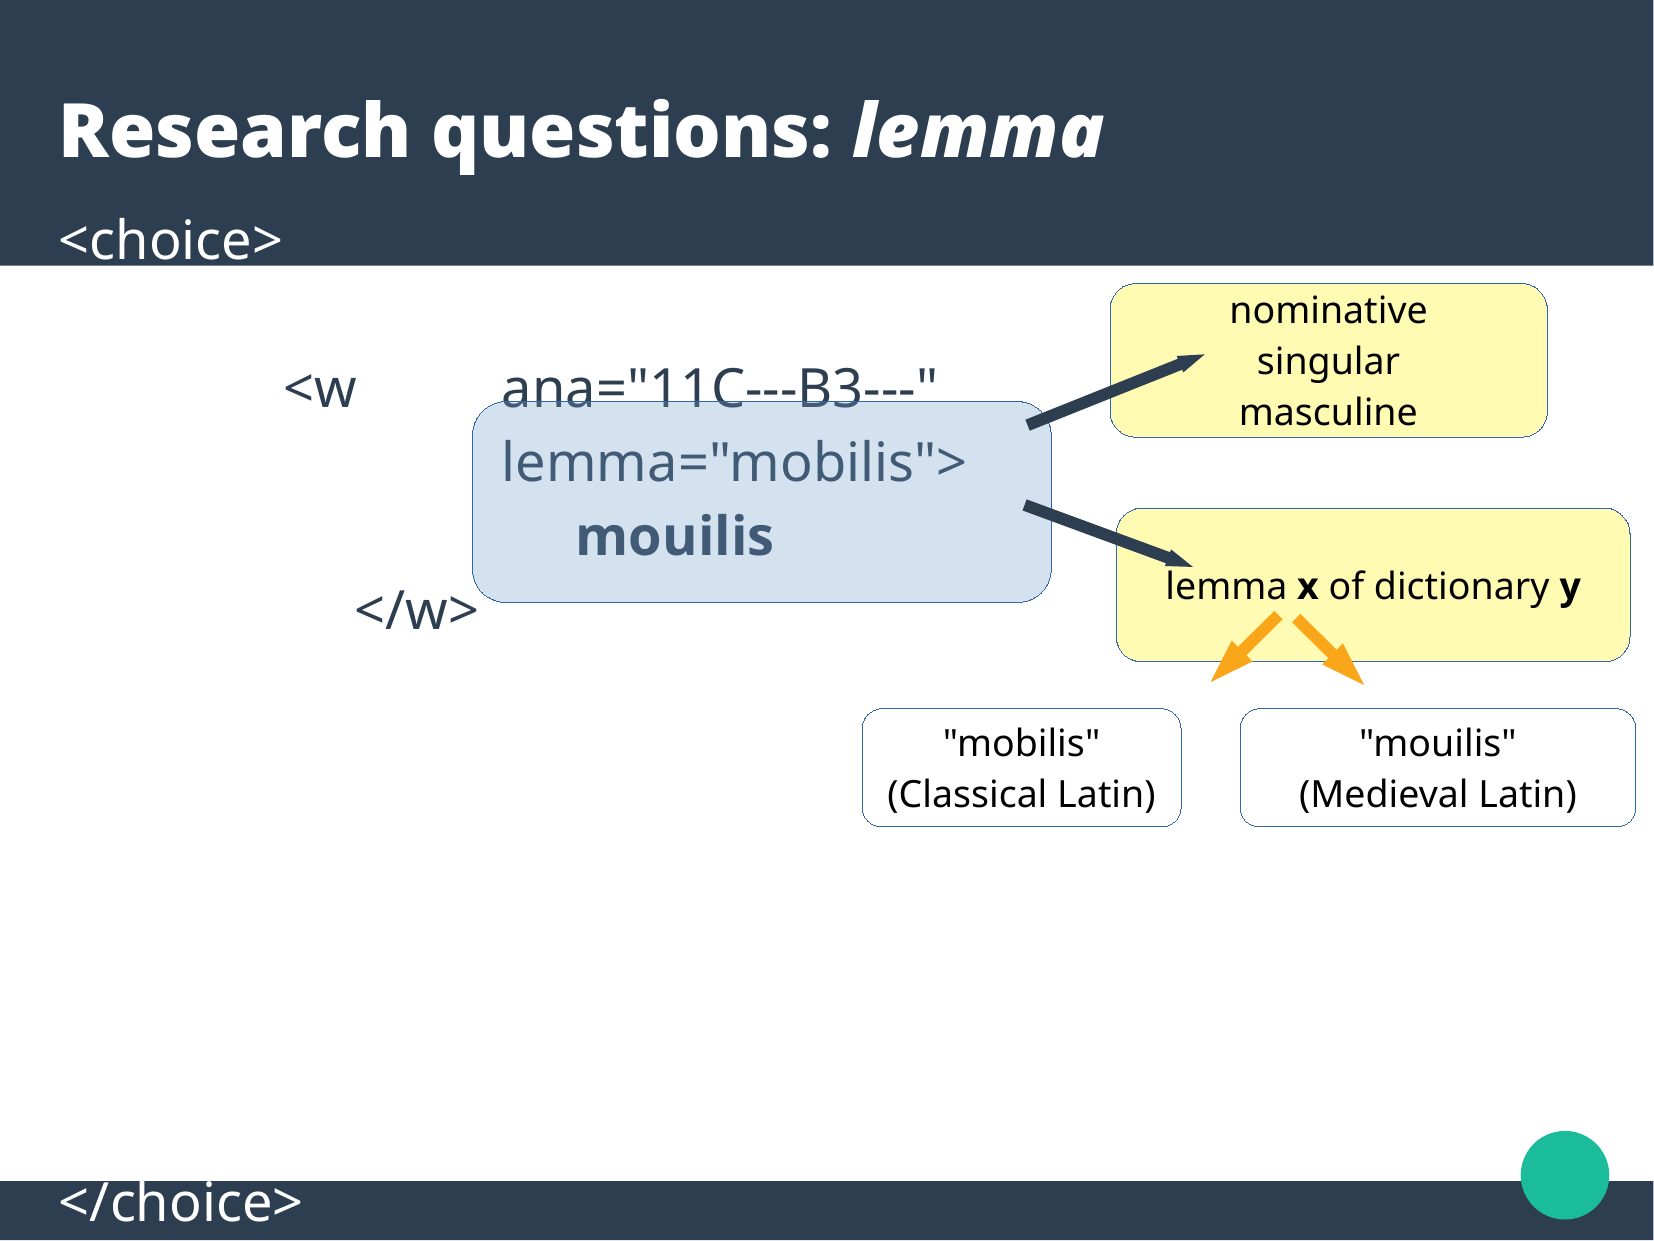

# Research questions: lemma
<choice>
 <sic>
 <w		ana="11C---B3---"
						lemma="mobilis">
							mouilis
				</w>
 </sic>
 <corr	 cert="medium" type="mouilis">
 <w		ana="11C---B3---"
						lemma="mobilis">
							mobilis
				</w>
 </corr>
</choice>
nominative
singular
masculine
lemma x of dictionary y
"mobilis"
(Classical Latin)
"mouilis"
(Medieval Latin)